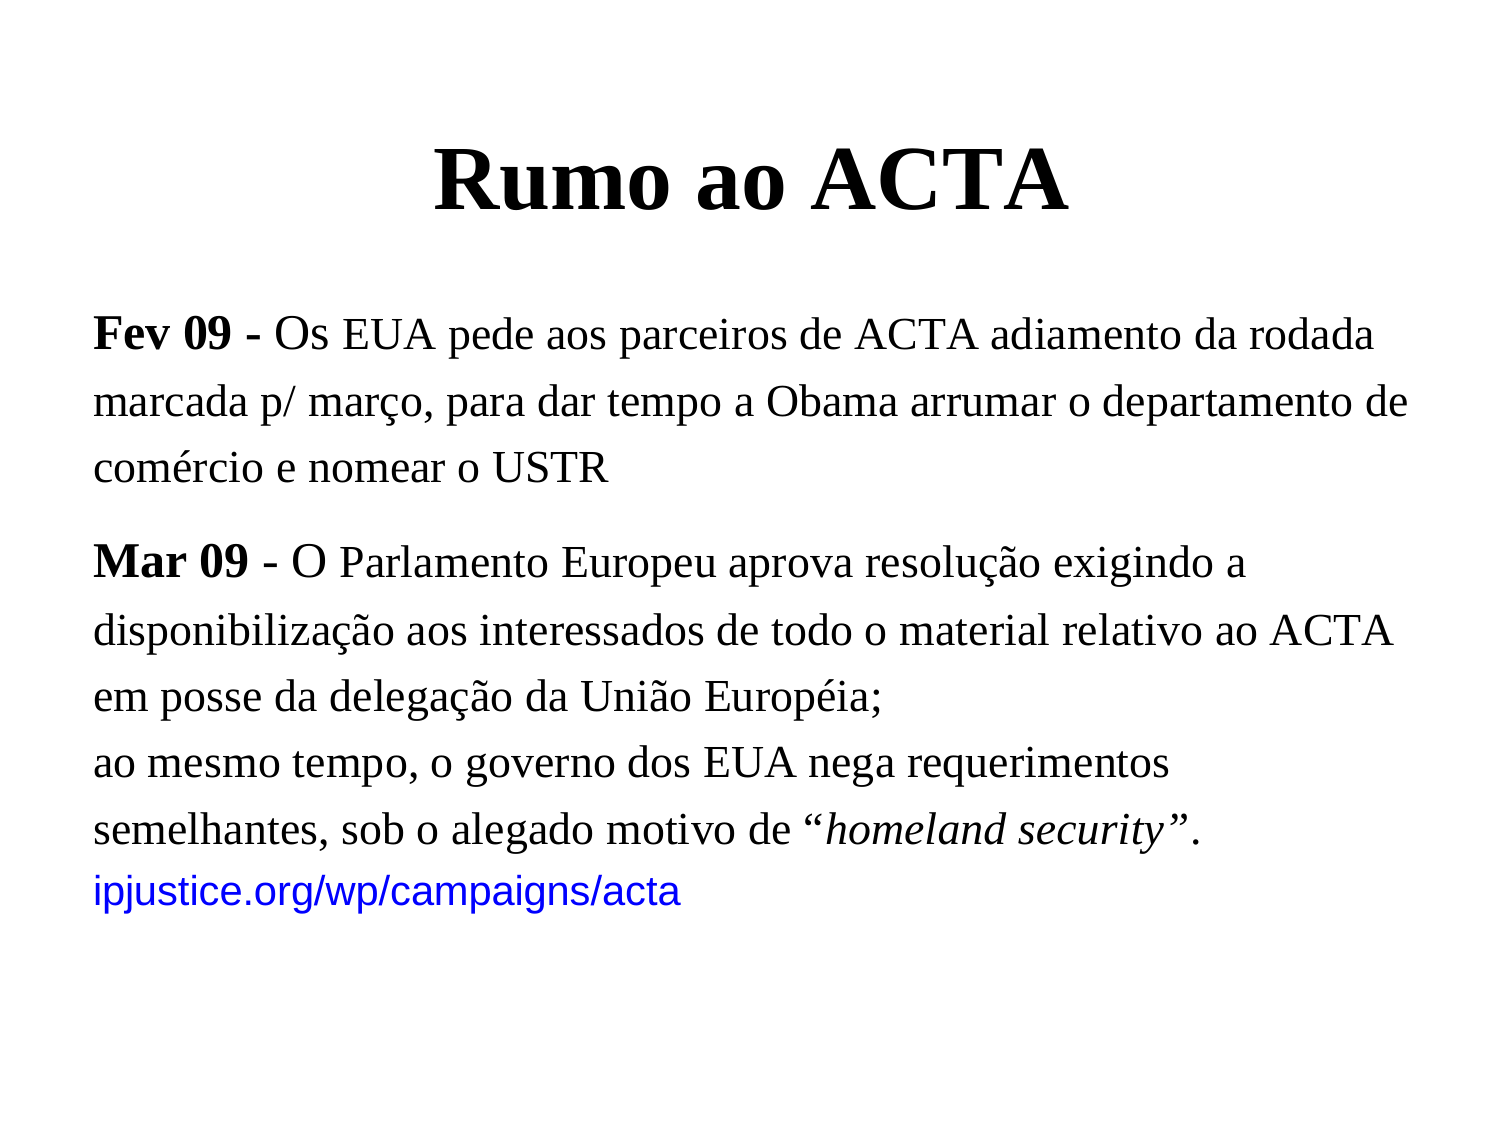

# Rumo ao ACTA
Fev 09 - Os EUA pede aos parceiros de ACTA adiamento da rodada marcada p/ março, para dar tempo a Obama arrumar o departamento de comércio e nomear o USTR
Mar 09 - O Parlamento Europeu aprova resolução exigindo a disponibilização aos interessados de todo o material relativo ao ACTA em posse da delegação da União Européia;
ao mesmo tempo, o governo dos EUA nega requerimentos semelhantes, sob o alegado motivo de “homeland security”. ipjustice.org/wp/campaigns/acta